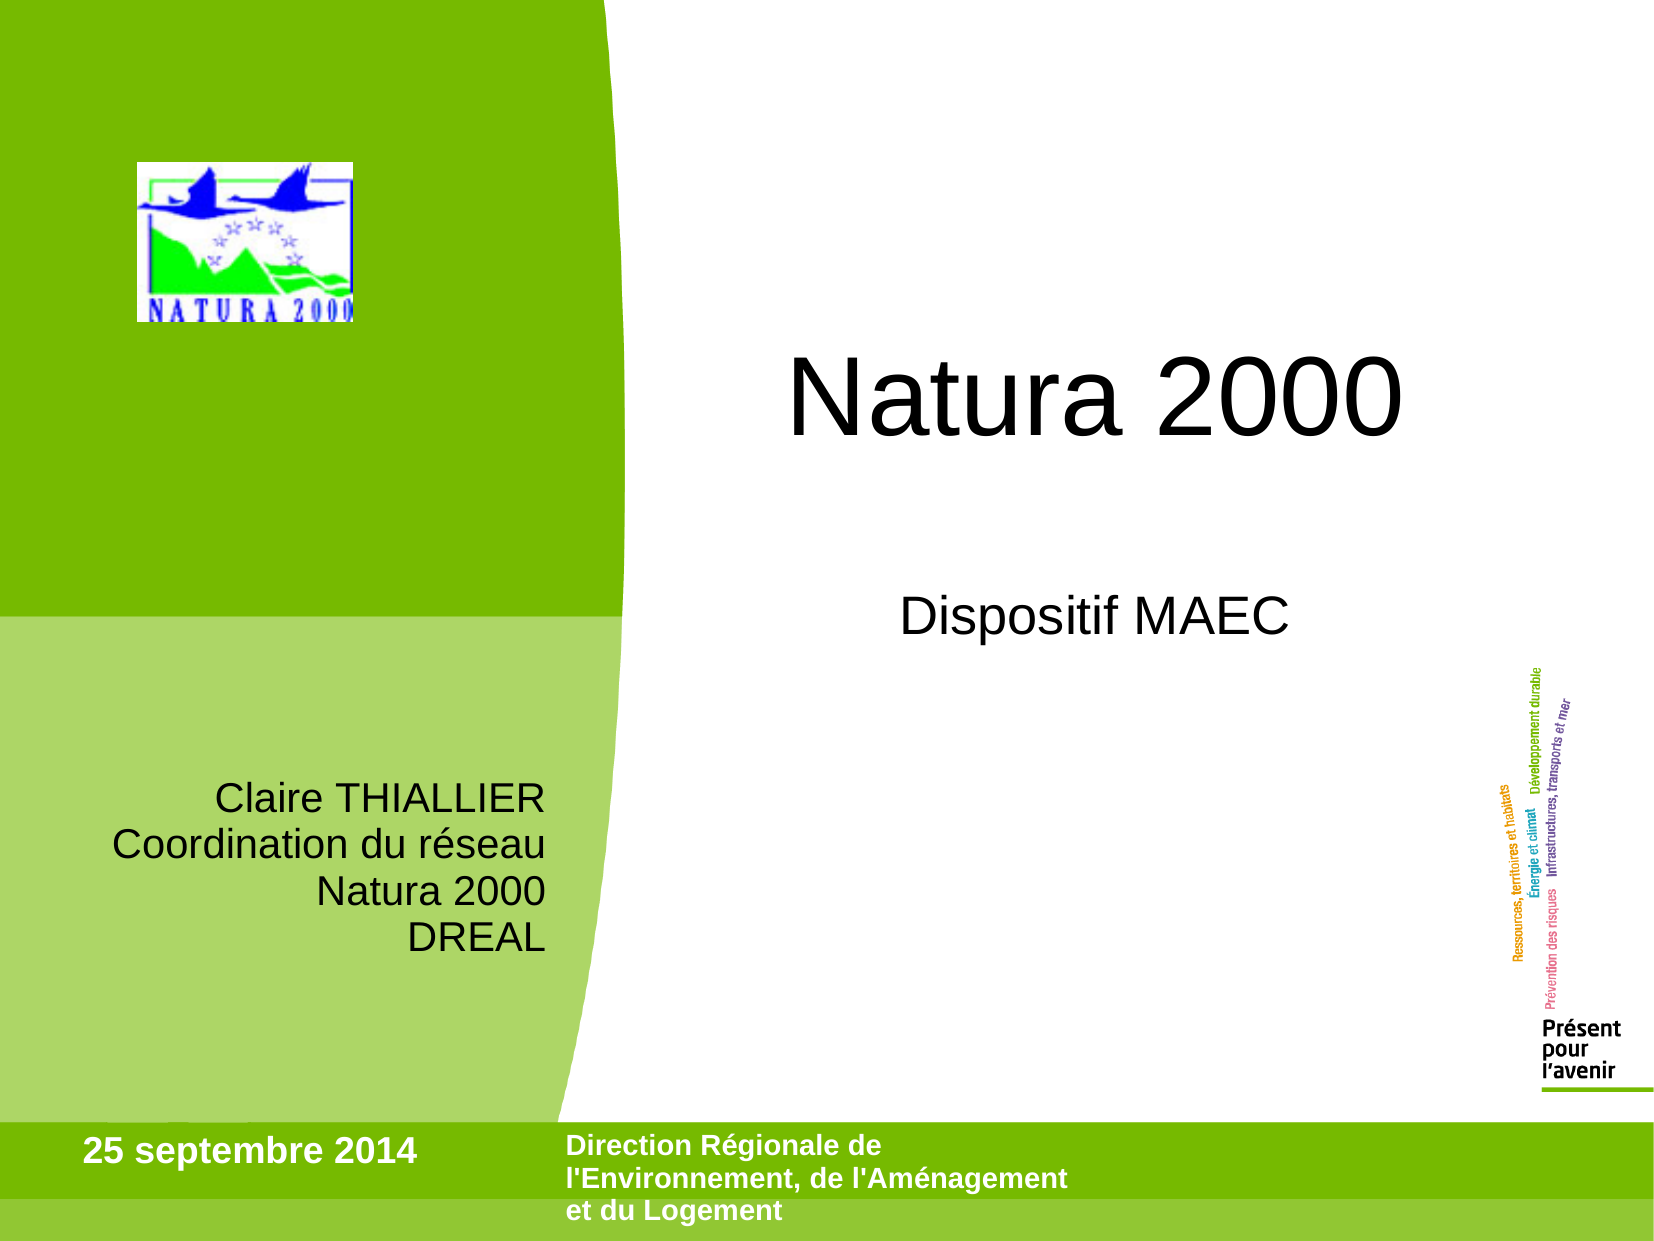

# Natura 2000 Dispositif MAEC
Claire THIALLIER
Coordination du réseau Natura 2000
DREAL